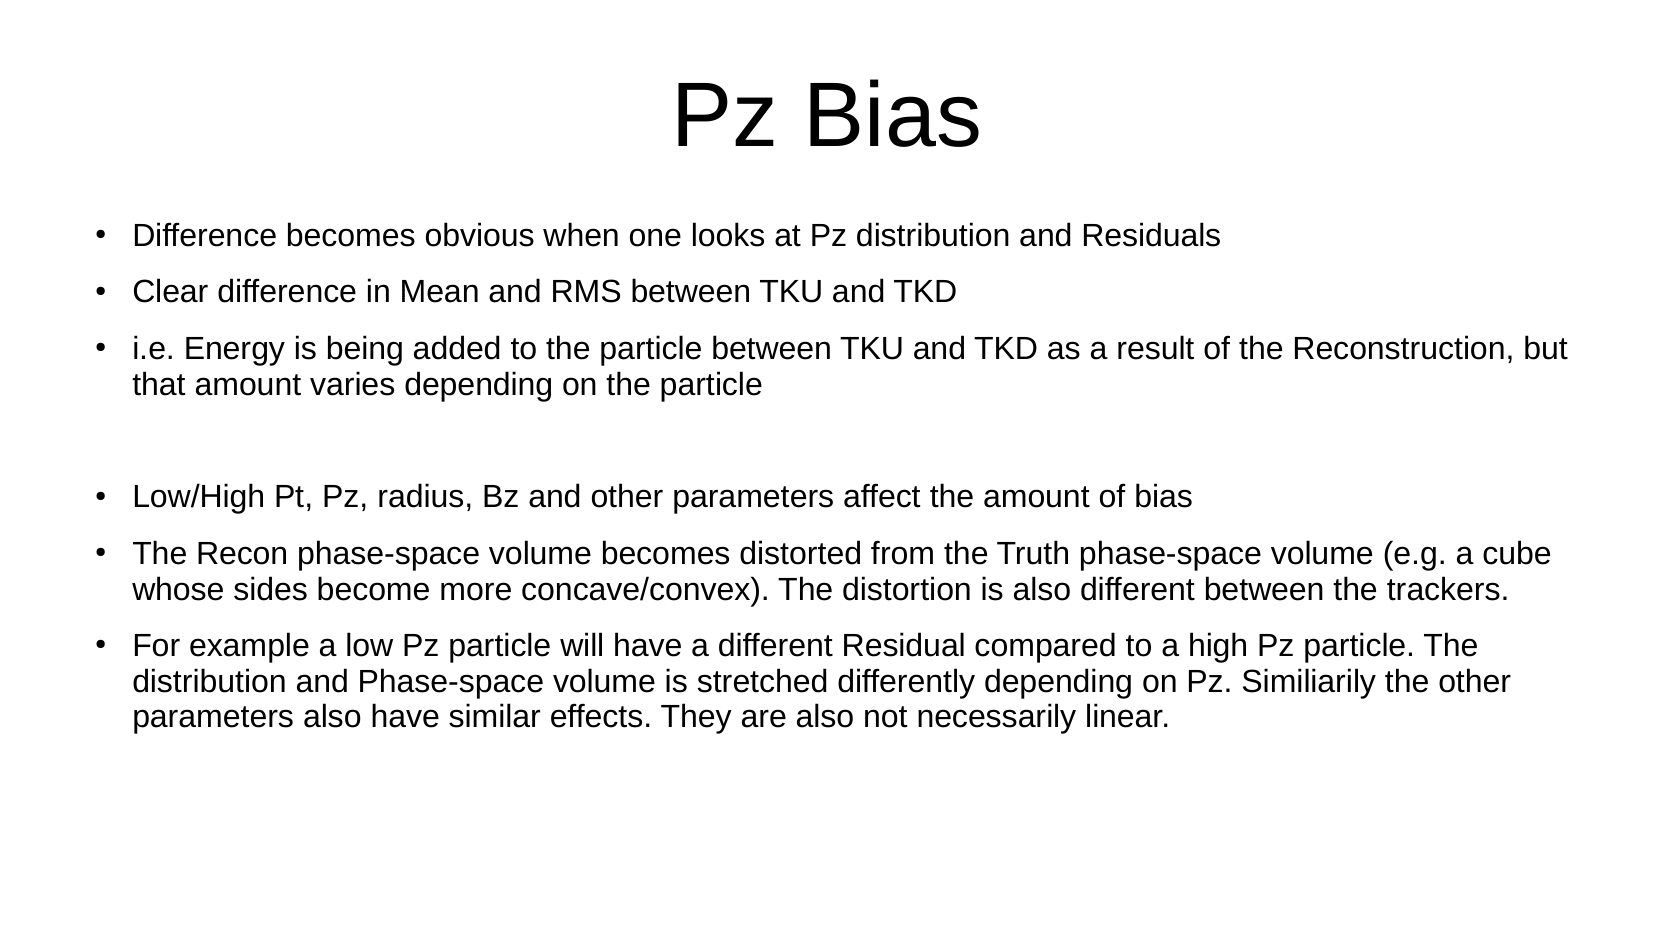

# Pz Bias
Difference becomes obvious when one looks at Pz distribution and Residuals
Clear difference in Mean and RMS between TKU and TKD
i.e. Energy is being added to the particle between TKU and TKD as a result of the Reconstruction, but that amount varies depending on the particle
Low/High Pt, Pz, radius, Bz and other parameters affect the amount of bias
The Recon phase-space volume becomes distorted from the Truth phase-space volume (e.g. a cube whose sides become more concave/convex). The distortion is also different between the trackers.
For example a low Pz particle will have a different Residual compared to a high Pz particle. The distribution and Phase-space volume is stretched differently depending on Pz. Similiarily the other parameters also have similar effects. They are also not necessarily linear.